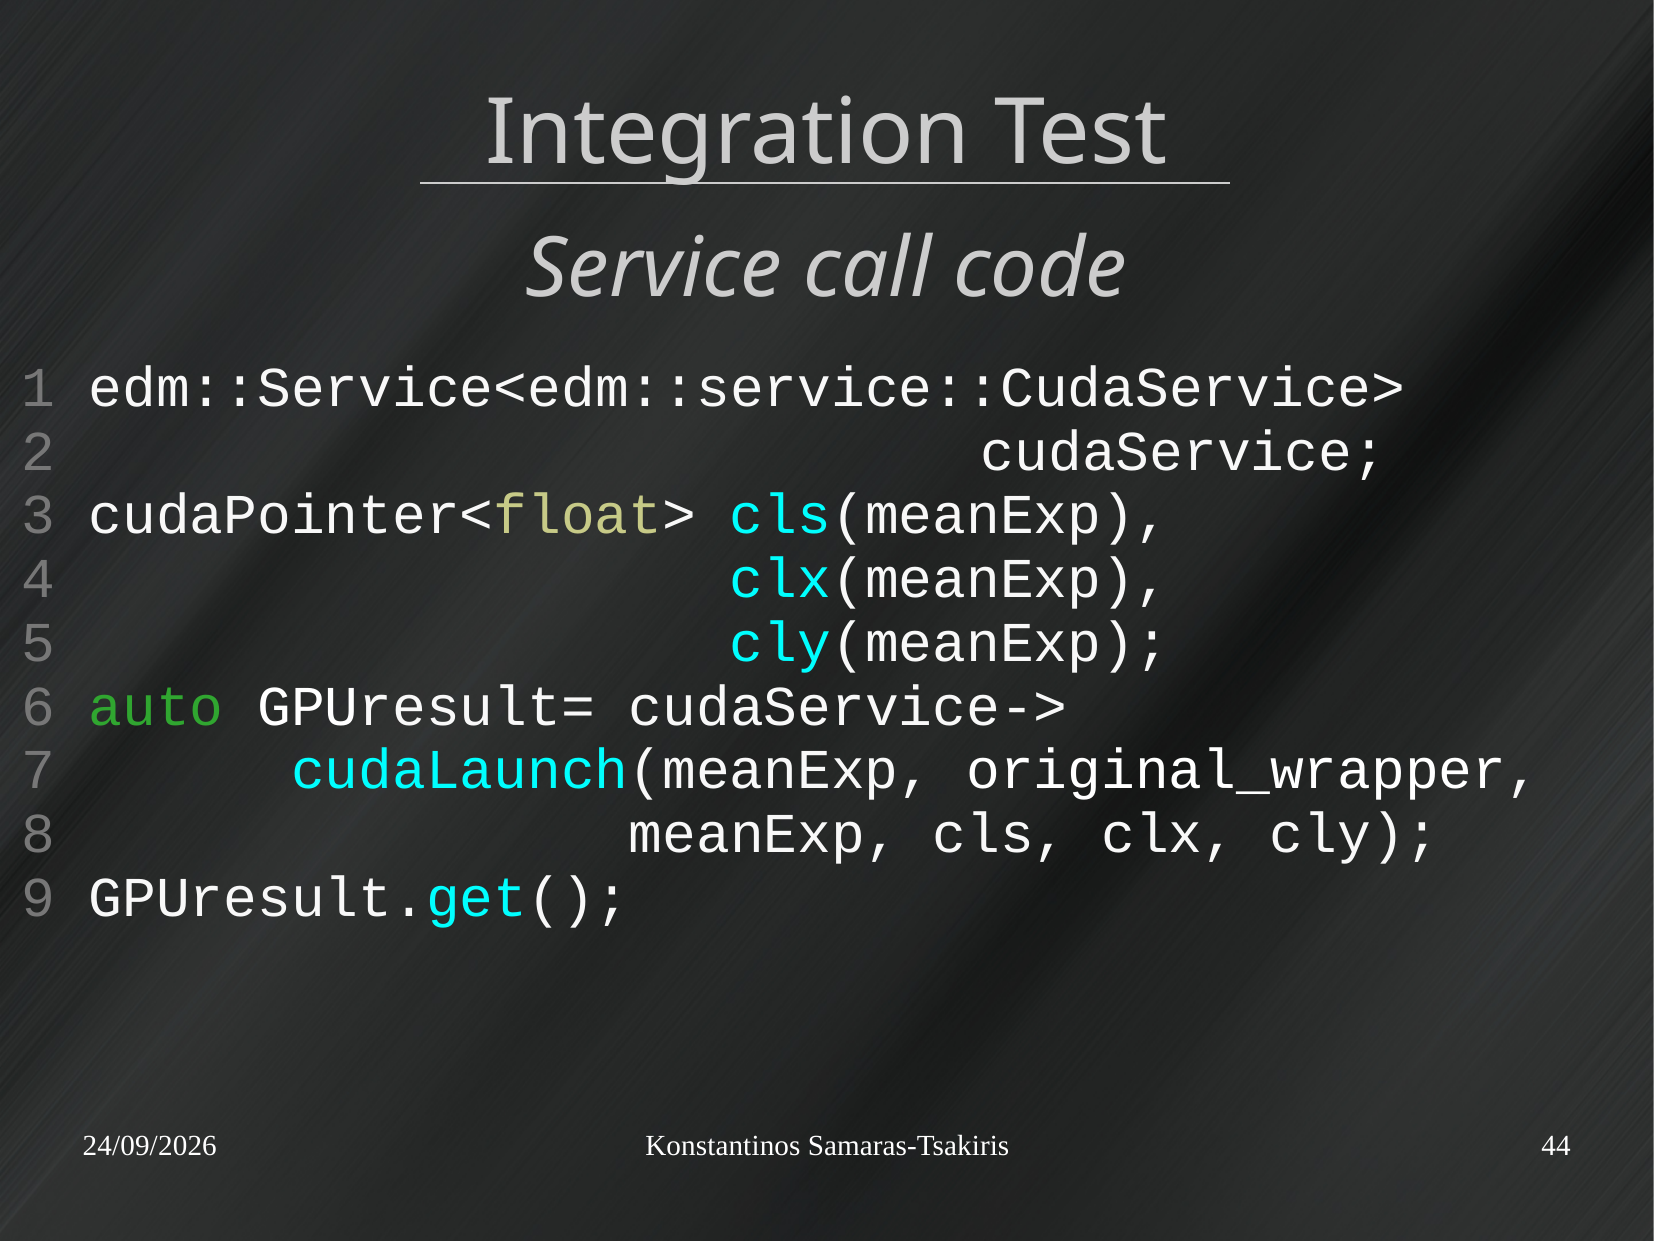

# Integration Test Service call code
1 edm::Service<edm::service::CudaService>
2													cudaService;
3 cudaPointer<float> cls(meanExp),
4 clx(meanExp),
5 cly(meanExp);
6 auto GPUresult= cudaService->
7 cudaLaunch(meanExp, original_wrapper,
8 meanExp, cls, clx, cly);
9 GPUresult.get();
Konstantinos Samaras-Tsakiris
44